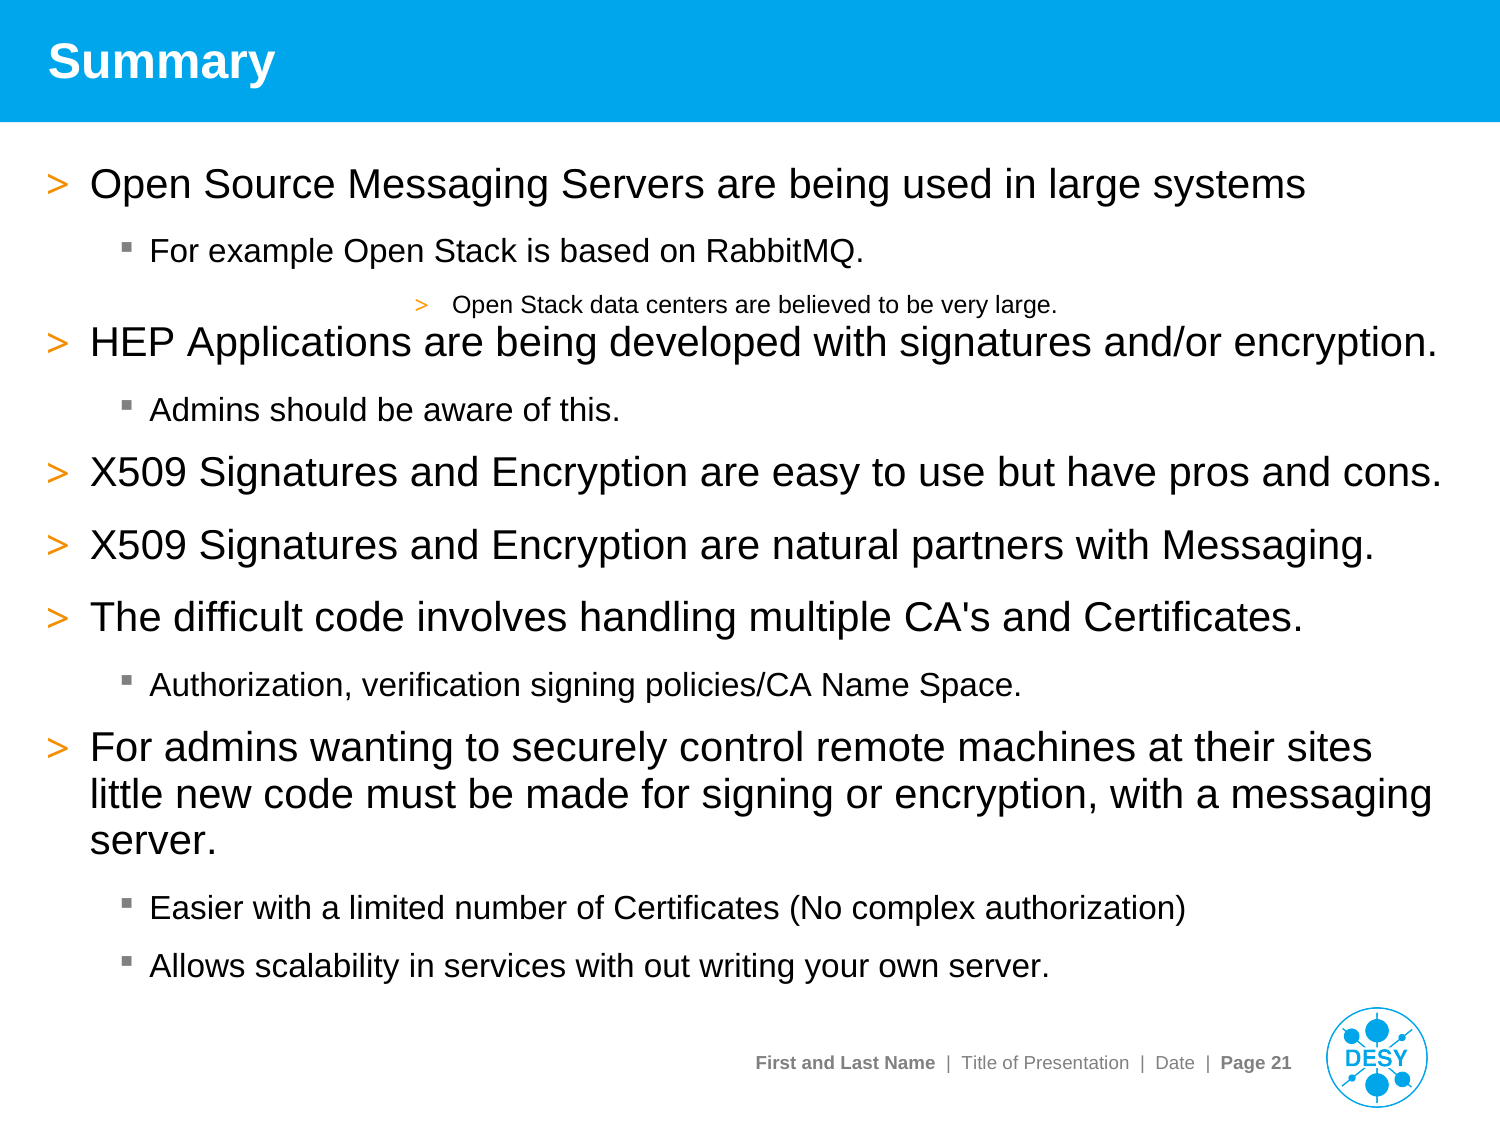

# Summary
Open Source Messaging Servers are being used in large systems
For example Open Stack is based on RabbitMQ.
Open Stack data centers are believed to be very large.
HEP Applications are being developed with signatures and/or encryption.
Admins should be aware of this.
X509 Signatures and Encryption are easy to use but have pros and cons.
X509 Signatures and Encryption are natural partners with Messaging.
The difficult code involves handling multiple CA's and Certificates.
Authorization, verification signing policies/CA Name Space.
For admins wanting to securely control remote machines at their sites little new code must be made for signing or encryption, with a messaging server.
Easier with a limited number of Certificates (No complex authorization)
Allows scalability in services with out writing your own server.